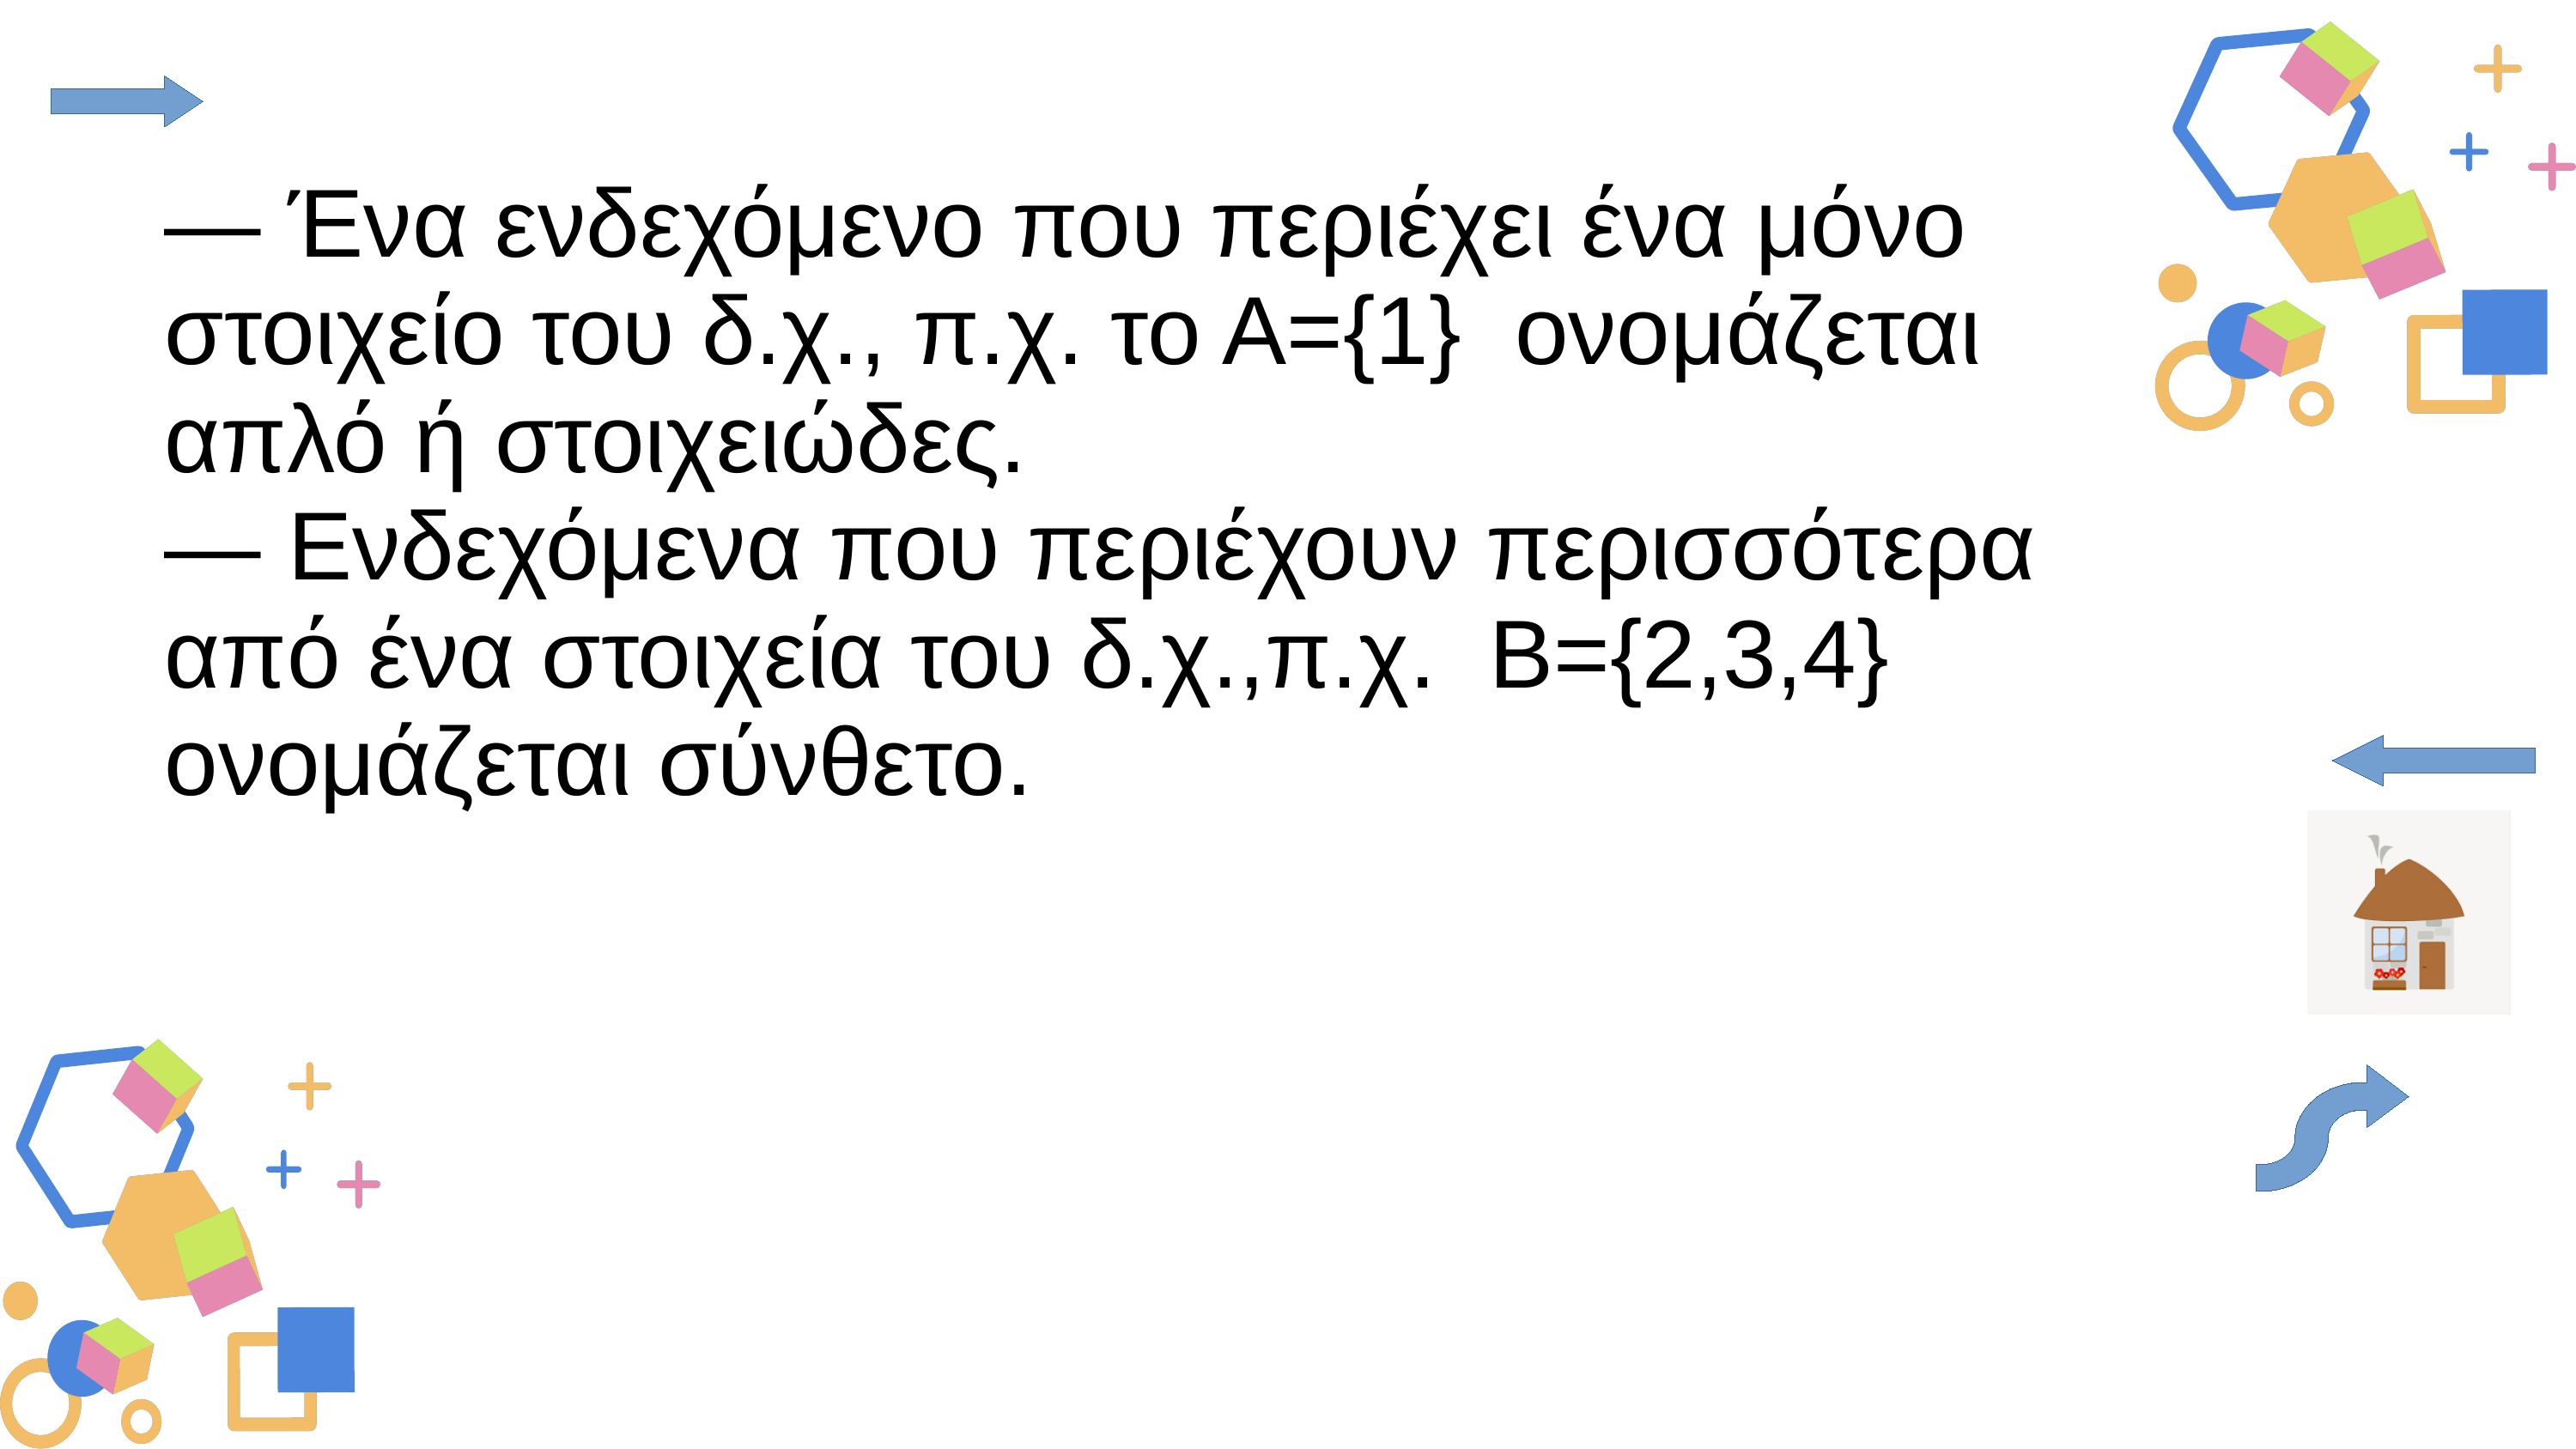

— Ένα ενδεχόμενο που περιέχει ένα μόνο στοιχείο του δ.χ., π.χ. το Α={1} ονομάζεται απλό ή στοιχειώδες.
— Ενδεχόμενα που περιέχουν περισσότερα από ένα στοιχεία του δ.χ.,π.χ. Β={2,3,4} ονομάζεται σύνθετο.